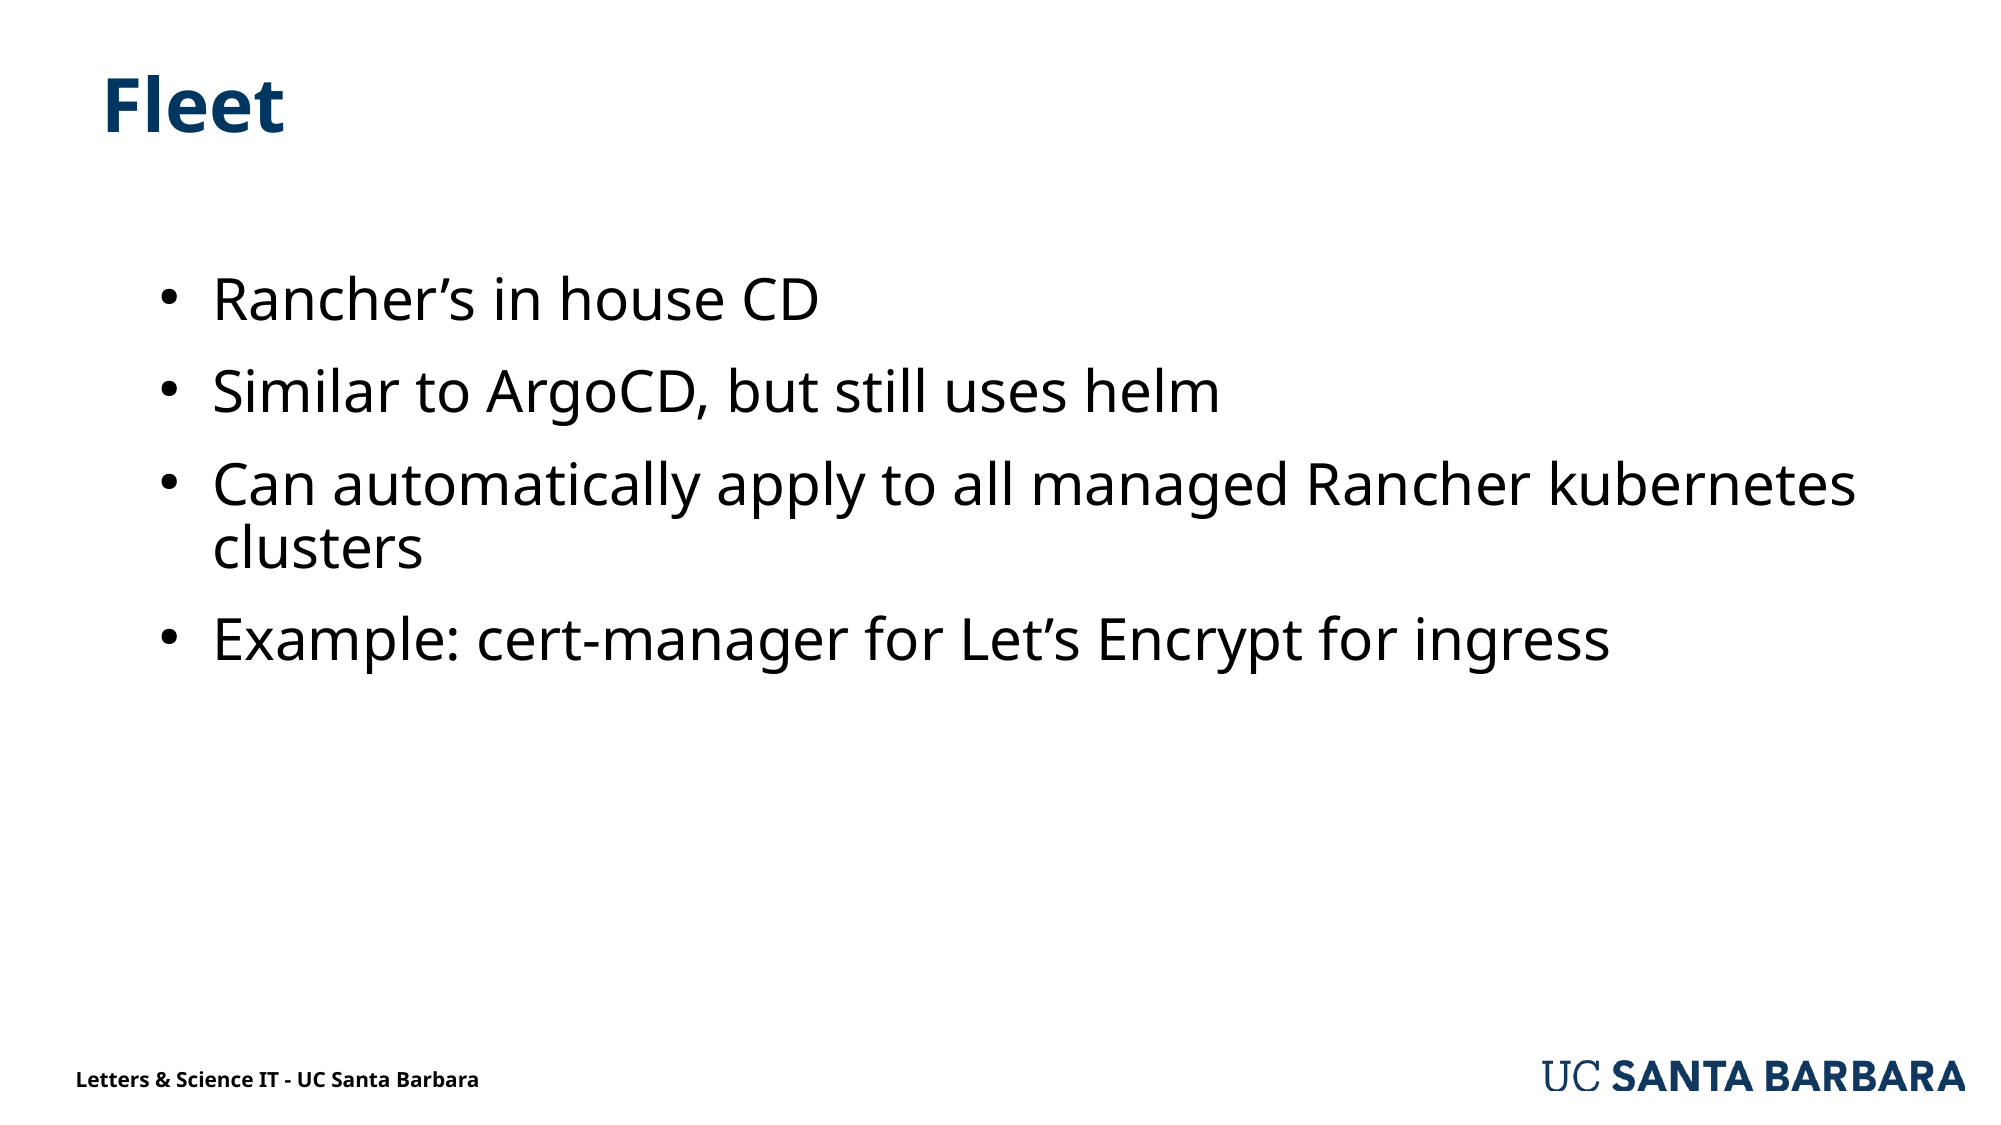

# Fleet
Rancher’s in house CD
Similar to ArgoCD, but still uses helm
Can automatically apply to all managed Rancher kubernetes clusters
Example: cert-manager for Let’s Encrypt for ingress